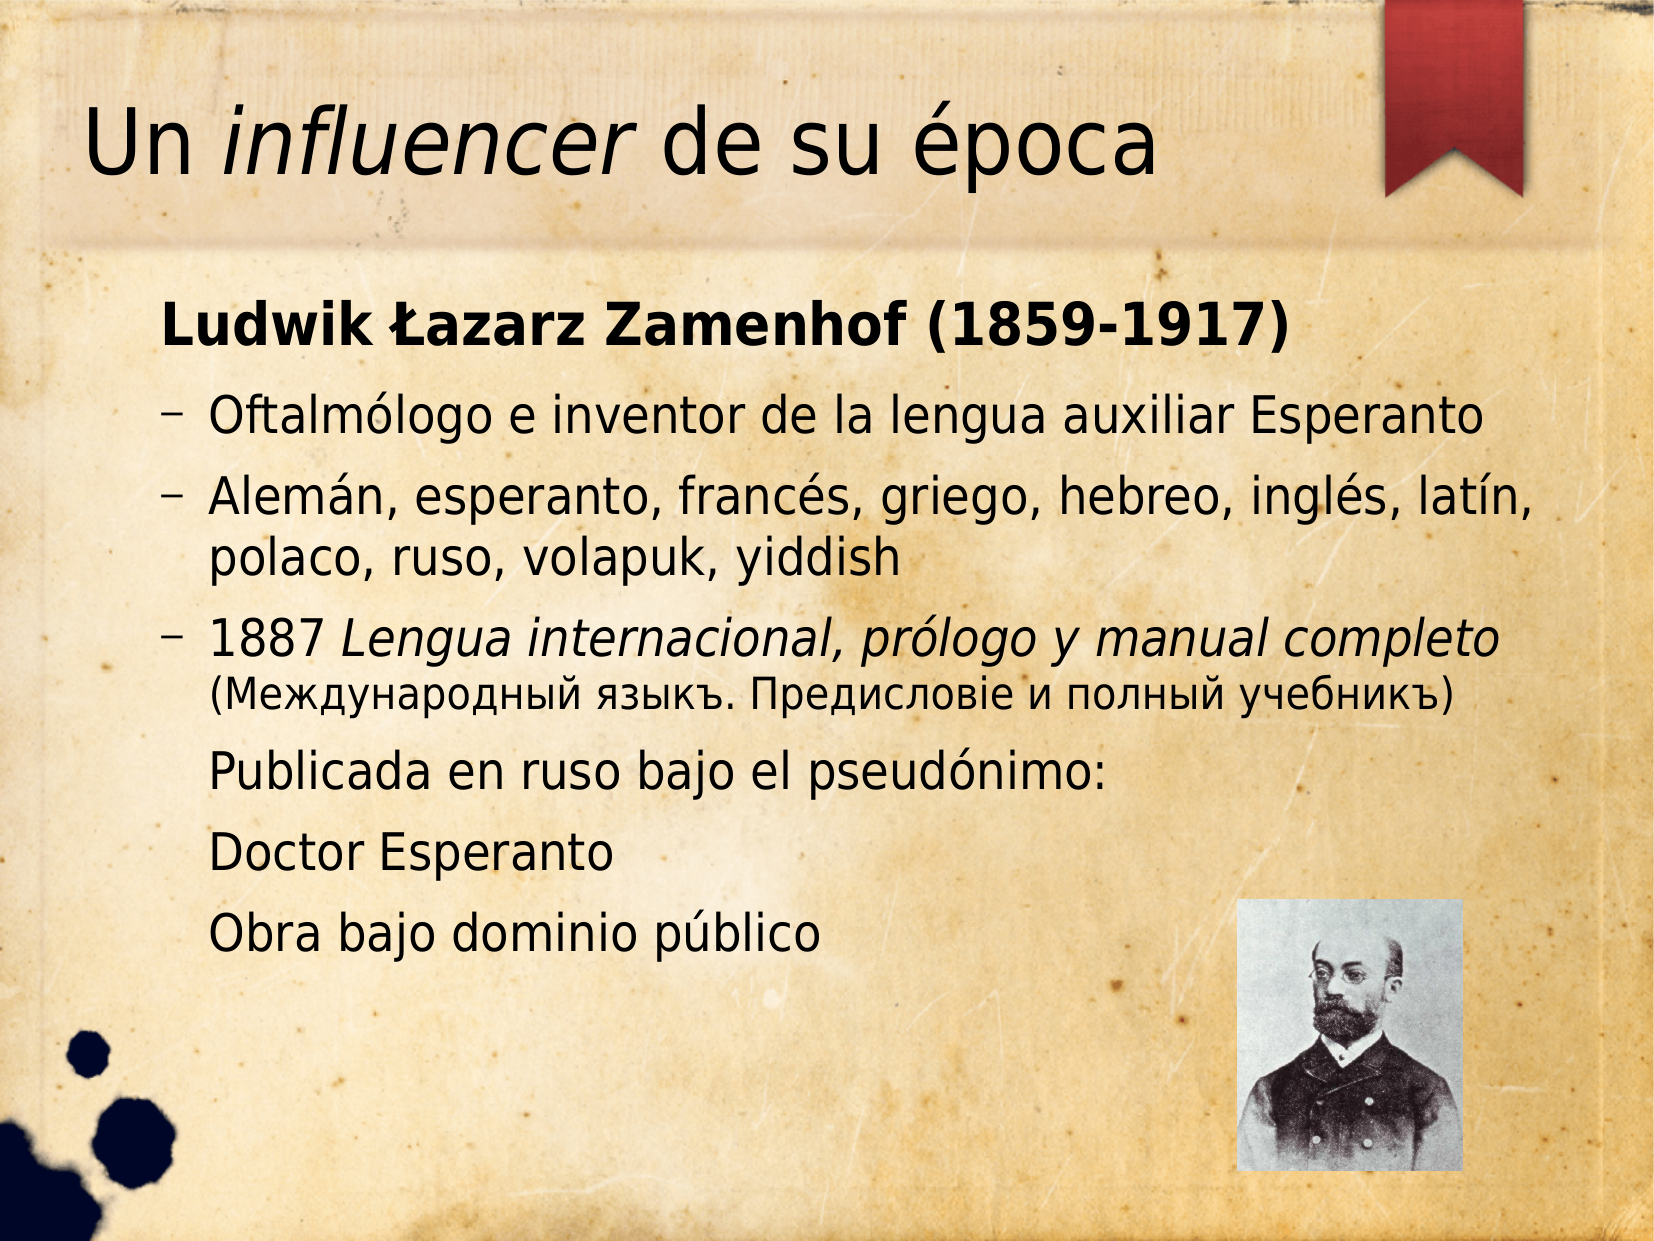

# Un influencer de su época
 Ludwik Łazarz Zamenhof (1859-1917)
Oftalmólogo e inventor de la lengua auxiliar Esperanto
Alemán, esperanto, francés, griego, hebreo, inglés, latín, polaco, ruso, volapuk, yiddish
1887 Lengua internacional, prólogo y manual completo (Международный языкъ. Предисловіе и полный учебникъ)
Publicada en ruso bajo el pseudónimo:
Doctor Esperanto
Obra bajo dominio público